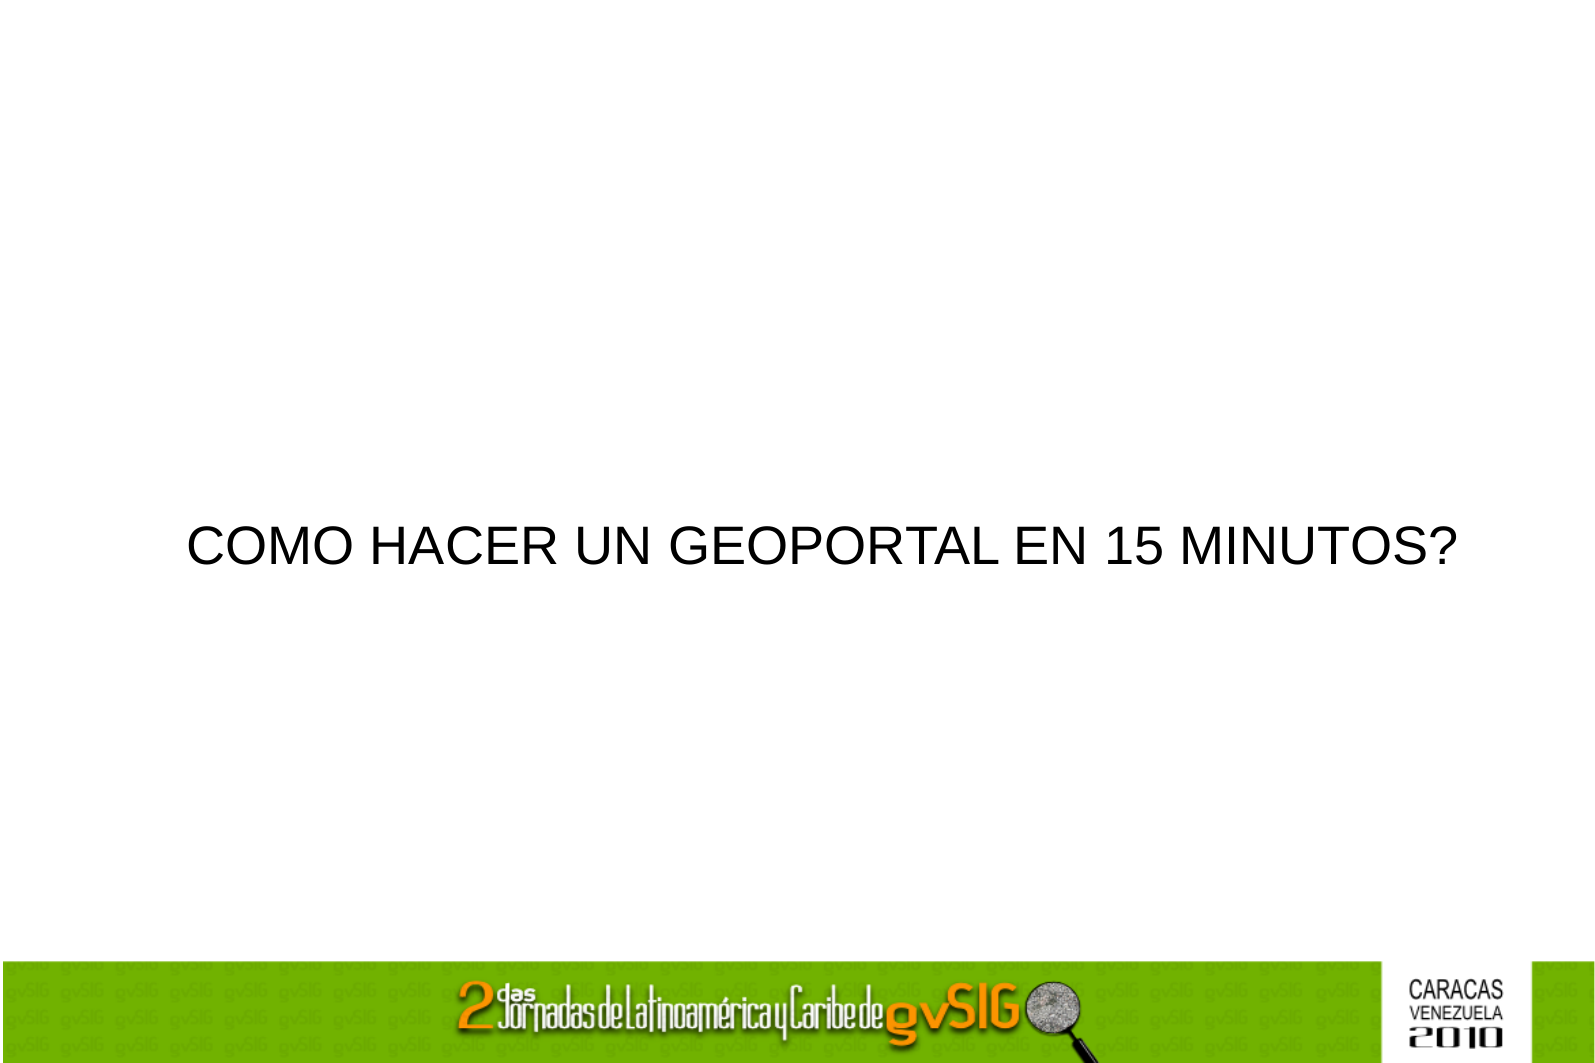

COMO HACER UN GEOPORTAL EN 15 MINUTOS?